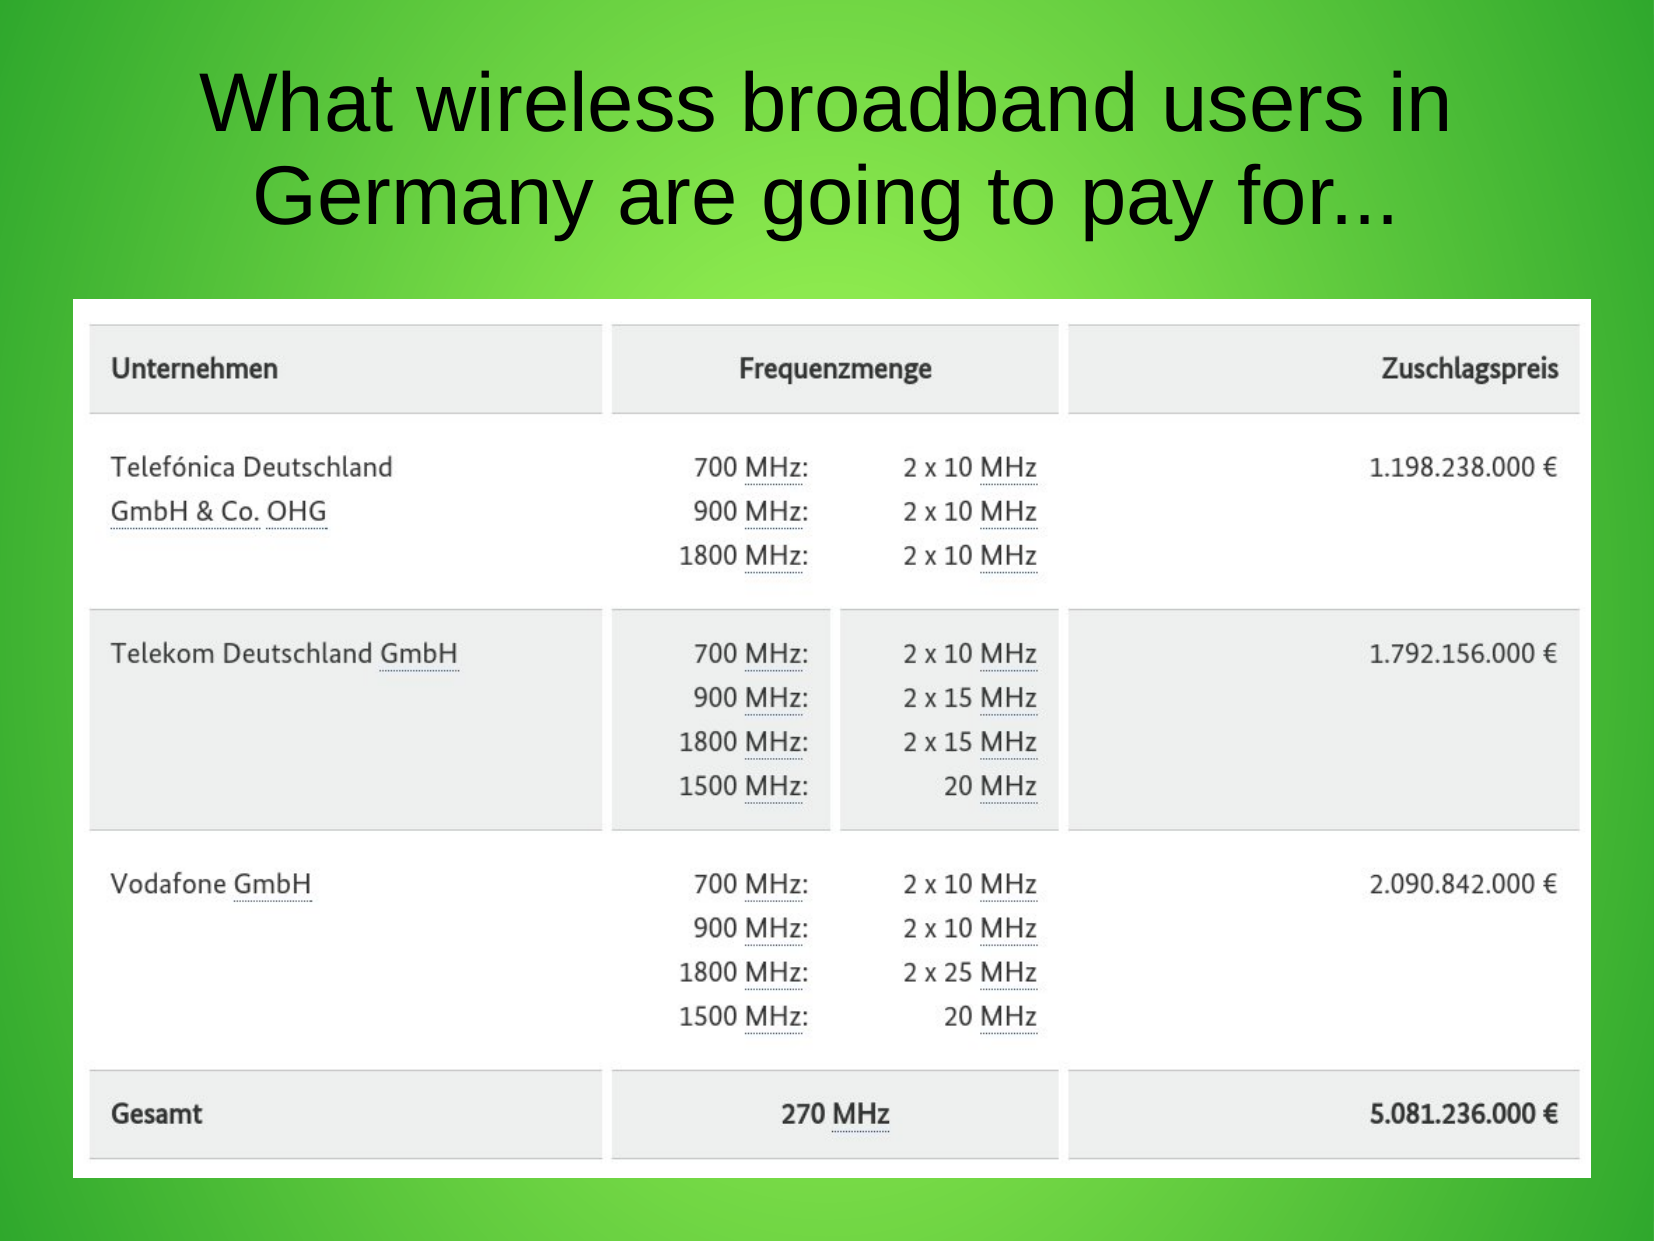

# What wireless broadband users in Germany are going to pay for...